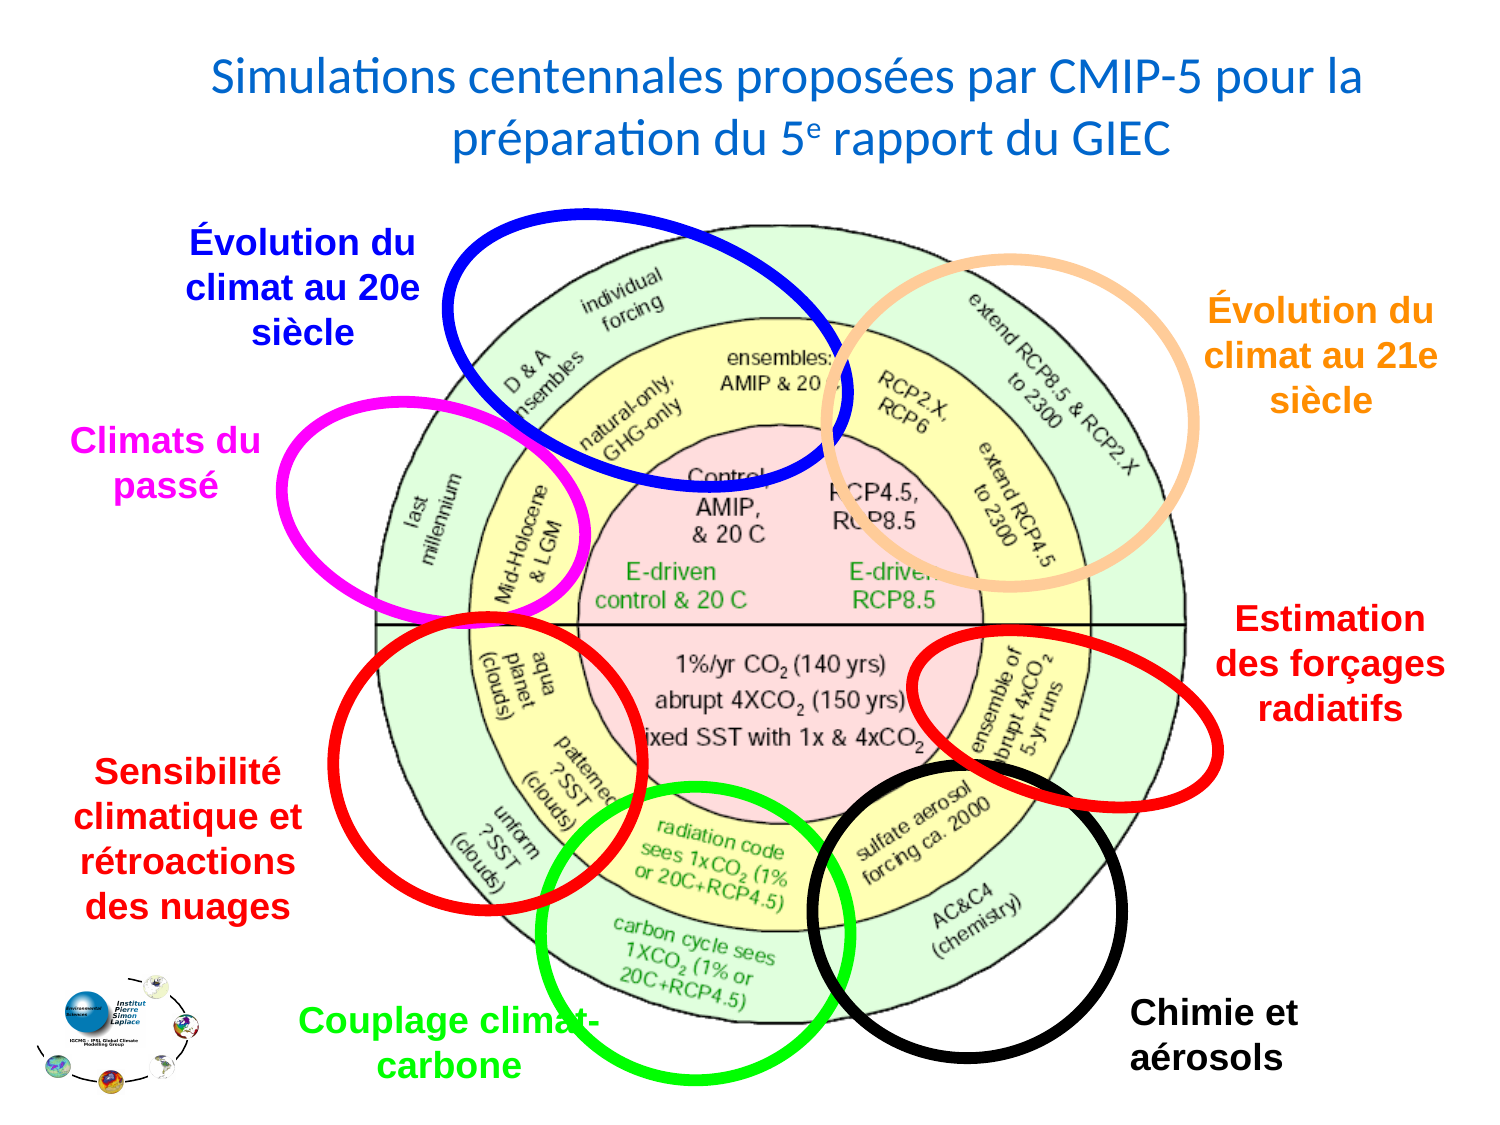

Simulations centennales proposées par CMIP-5 pour la préparation du 5e rapport du GIEC
Évolution du climat au 20e siècle
Évolution du climat au 21e siècle
Climats du passé
Estimation des forçages radiatifs
Sensibilité climatique et rétroactions des nuages
Chimie et aérosols
Couplage climat-carbone